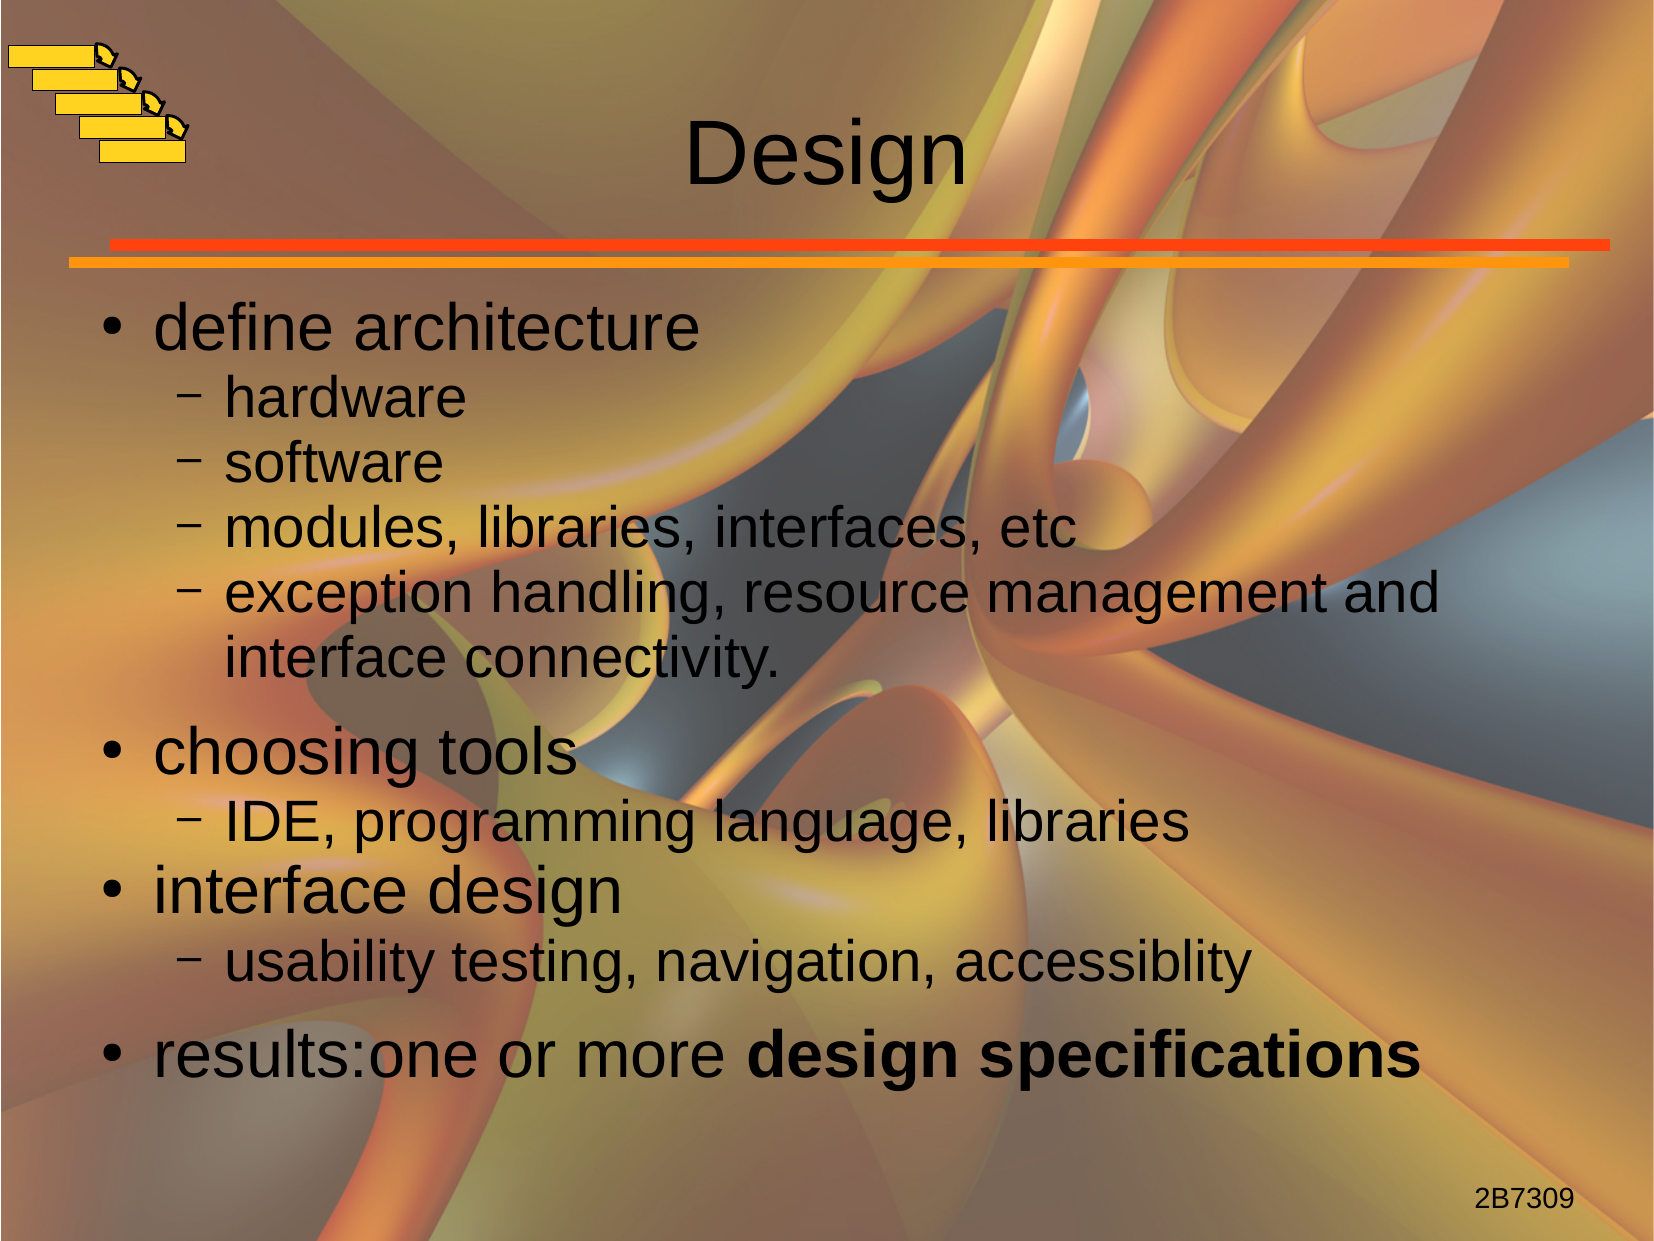

# Design
define architecture
hardware
software
modules, libraries, interfaces, etc
exception handling, resource management and interface connectivity.
choosing tools
IDE, programming language, libraries
interface design
usability testing, navigation, accessiblity
results:one or more design specifications